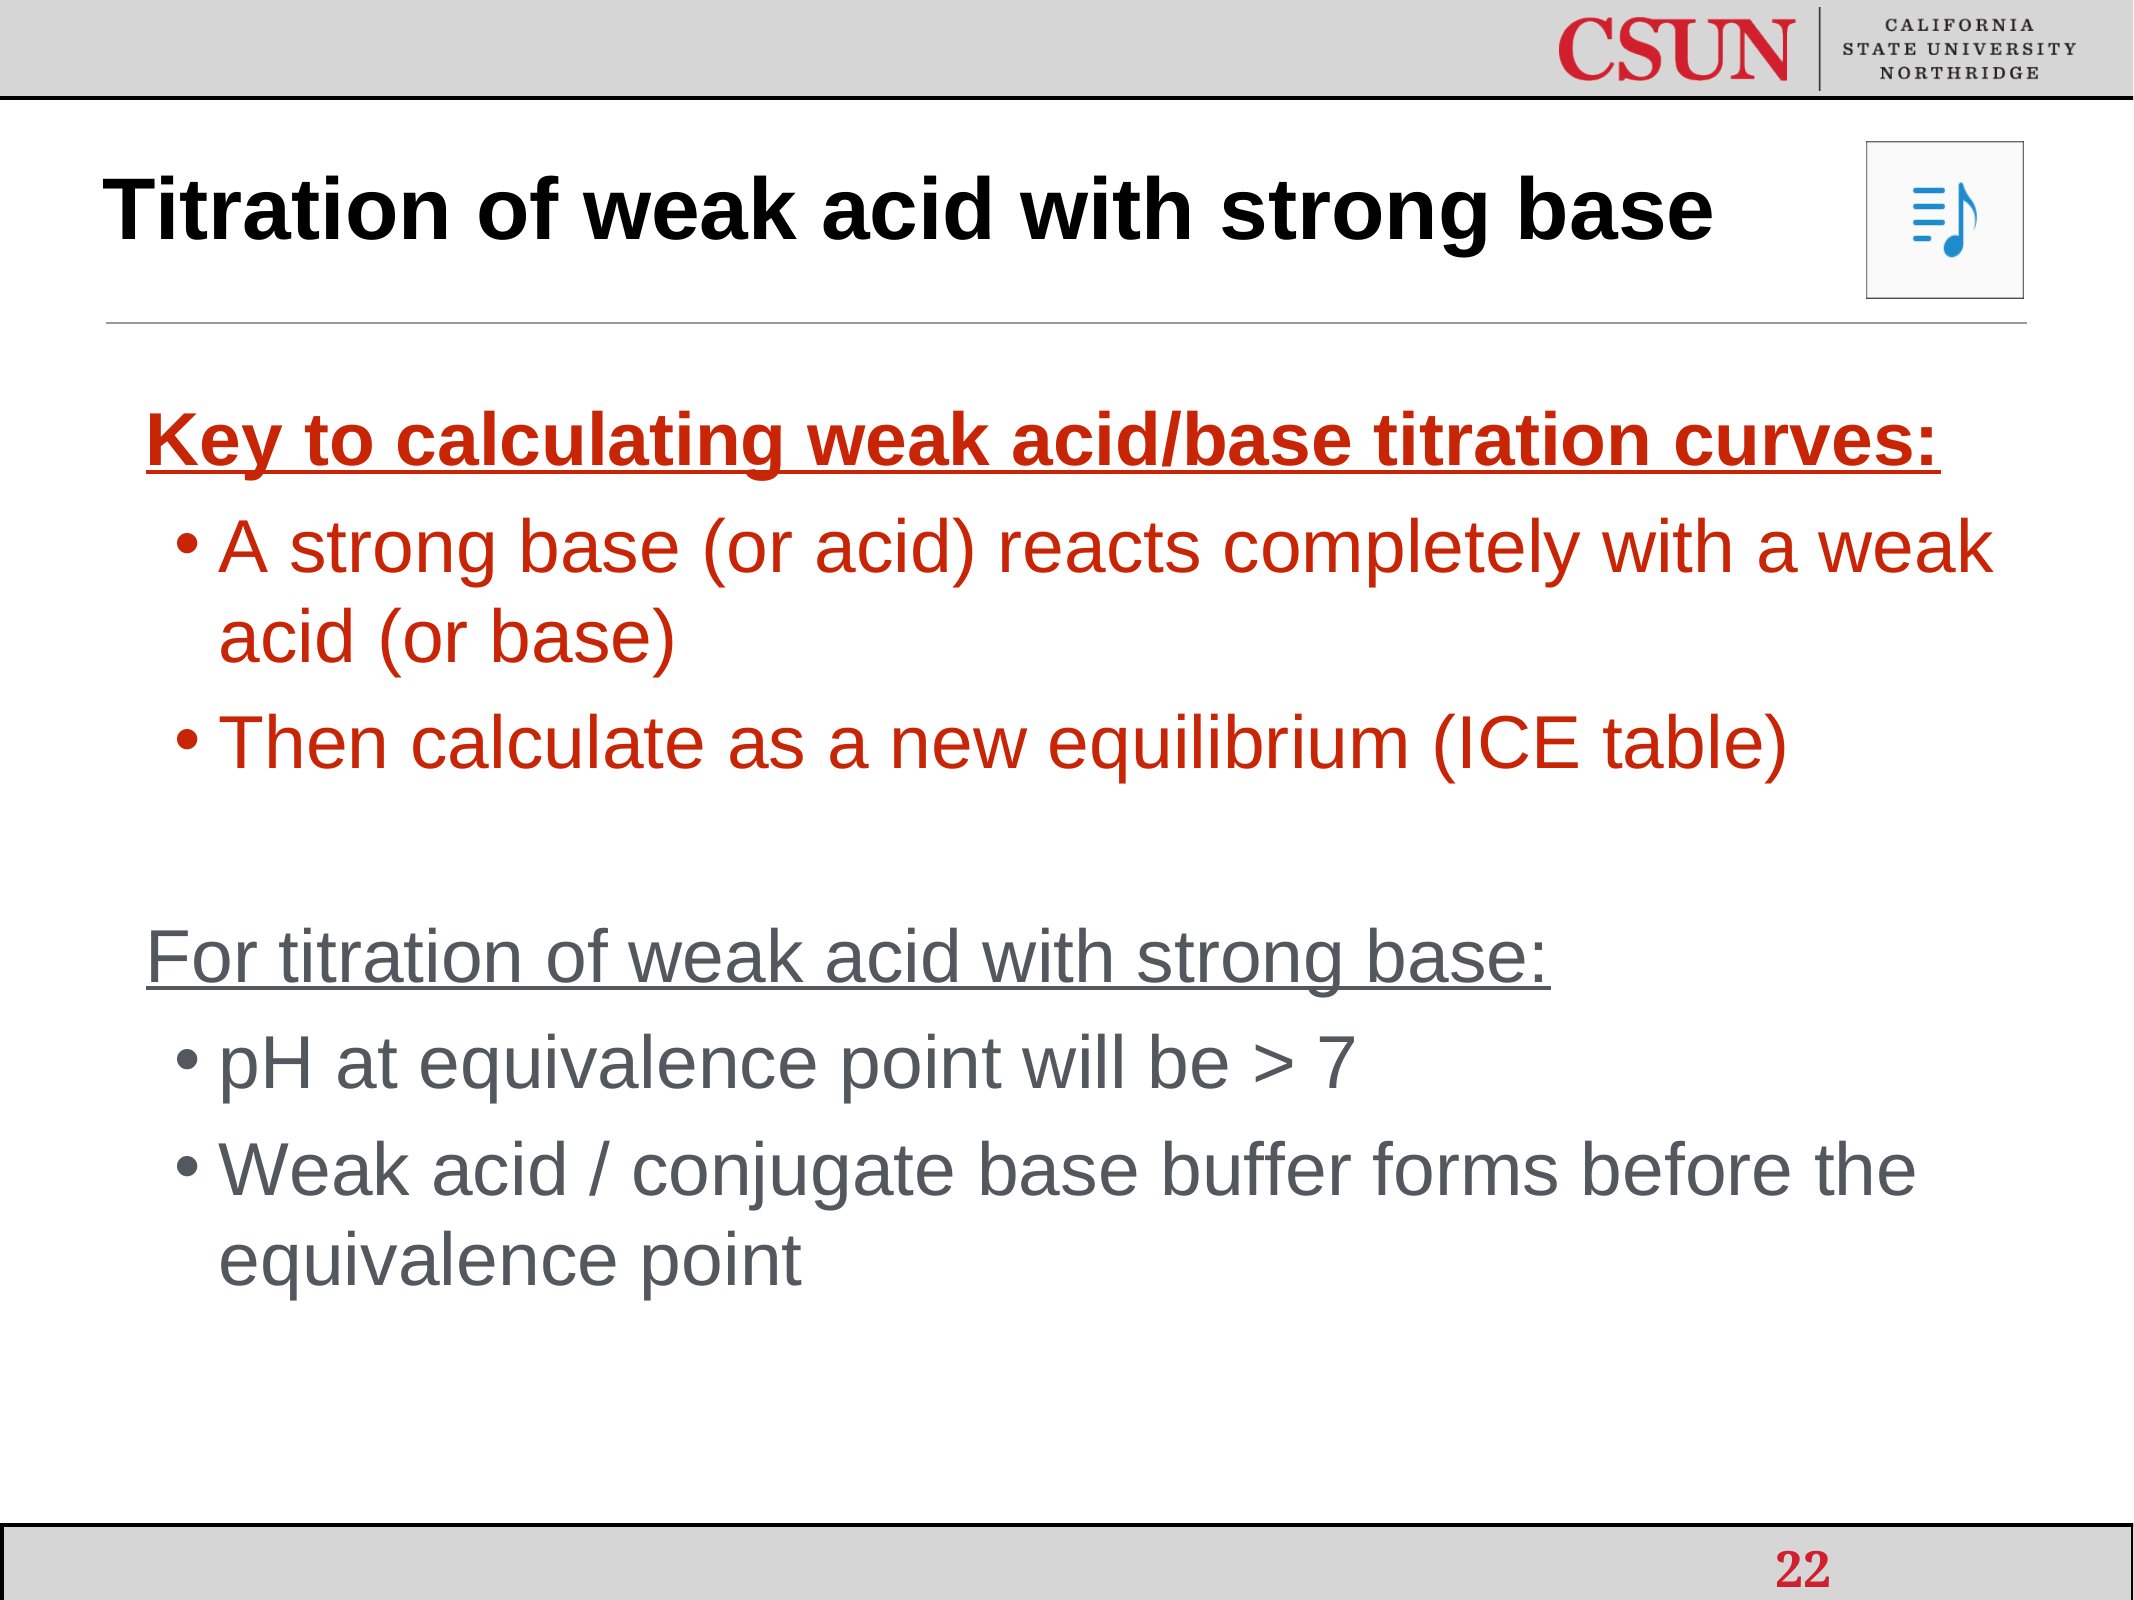

# Titration of weak acid with strong base
Key to calculating weak acid/base titration curves:
A strong base (or acid) reacts completely with a weak acid (or base)
Then calculate as a new equilibrium (ICE table)
For titration of weak acid with strong base:
pH at equivalence point will be > 7
Weak acid / conjugate base buffer forms before the equivalence point
22